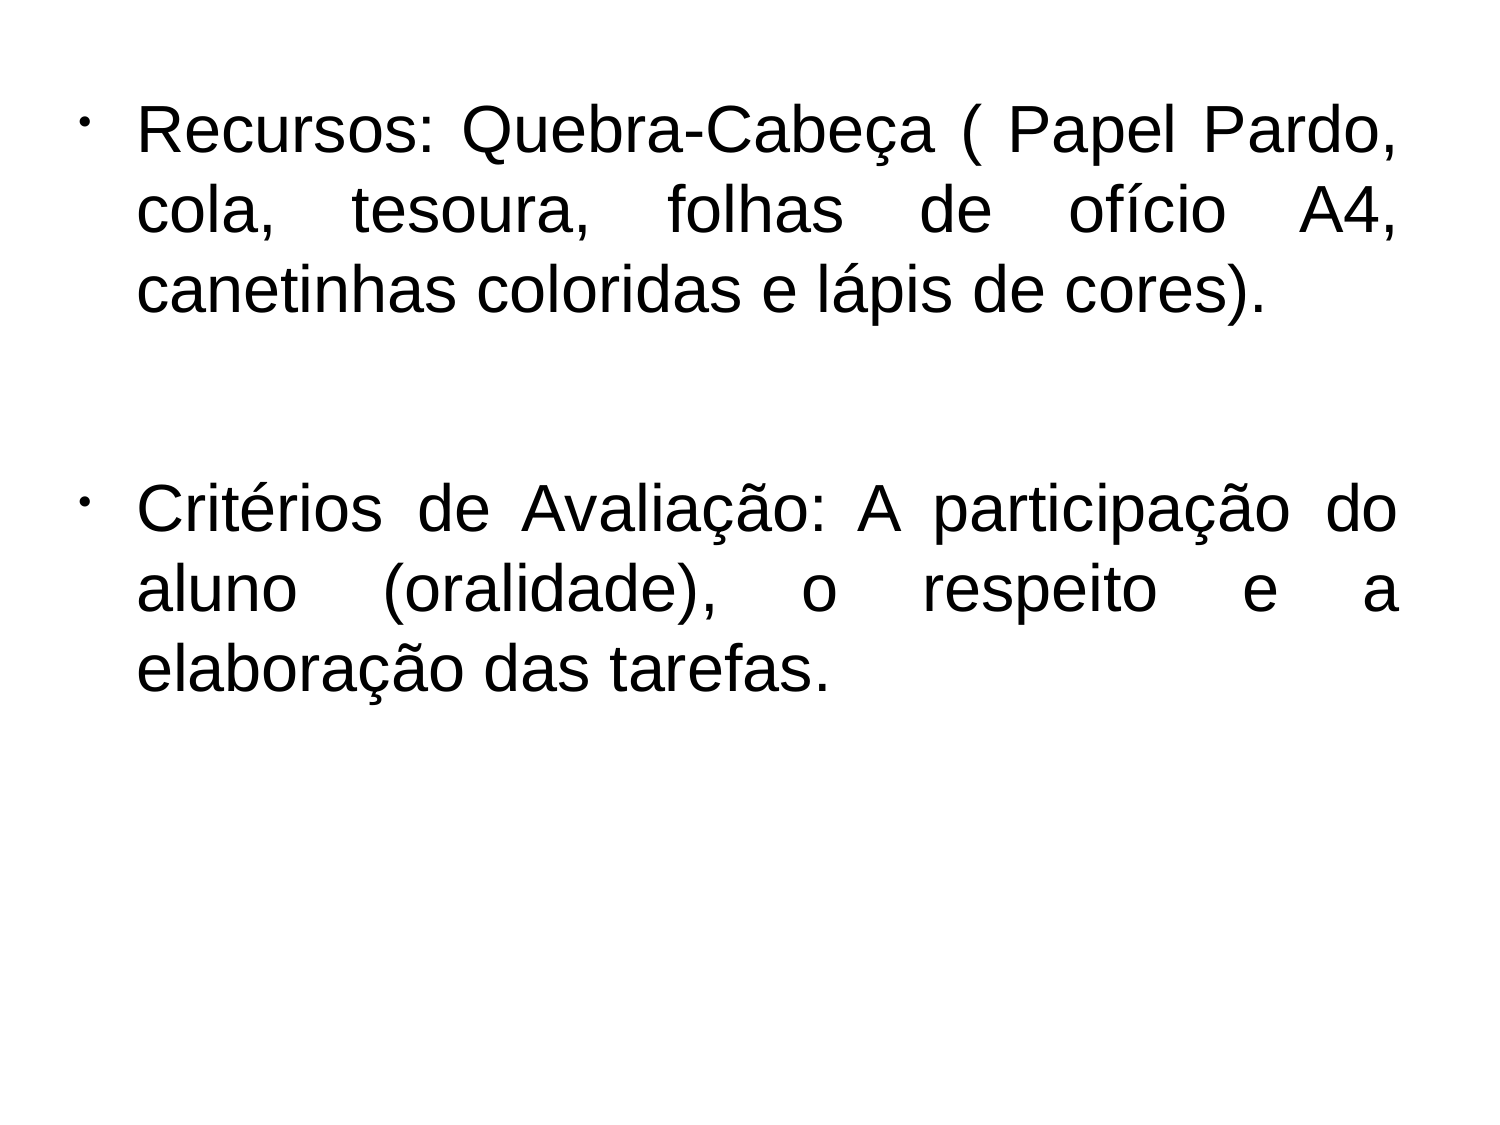

# Recursos: Quebra-Cabeça ( Papel Pardo, cola, tesoura, folhas de ofício A4, canetinhas coloridas e lápis de cores).
Critérios de Avaliação: A participação do aluno (oralidade), o respeito e a elaboração das tarefas.